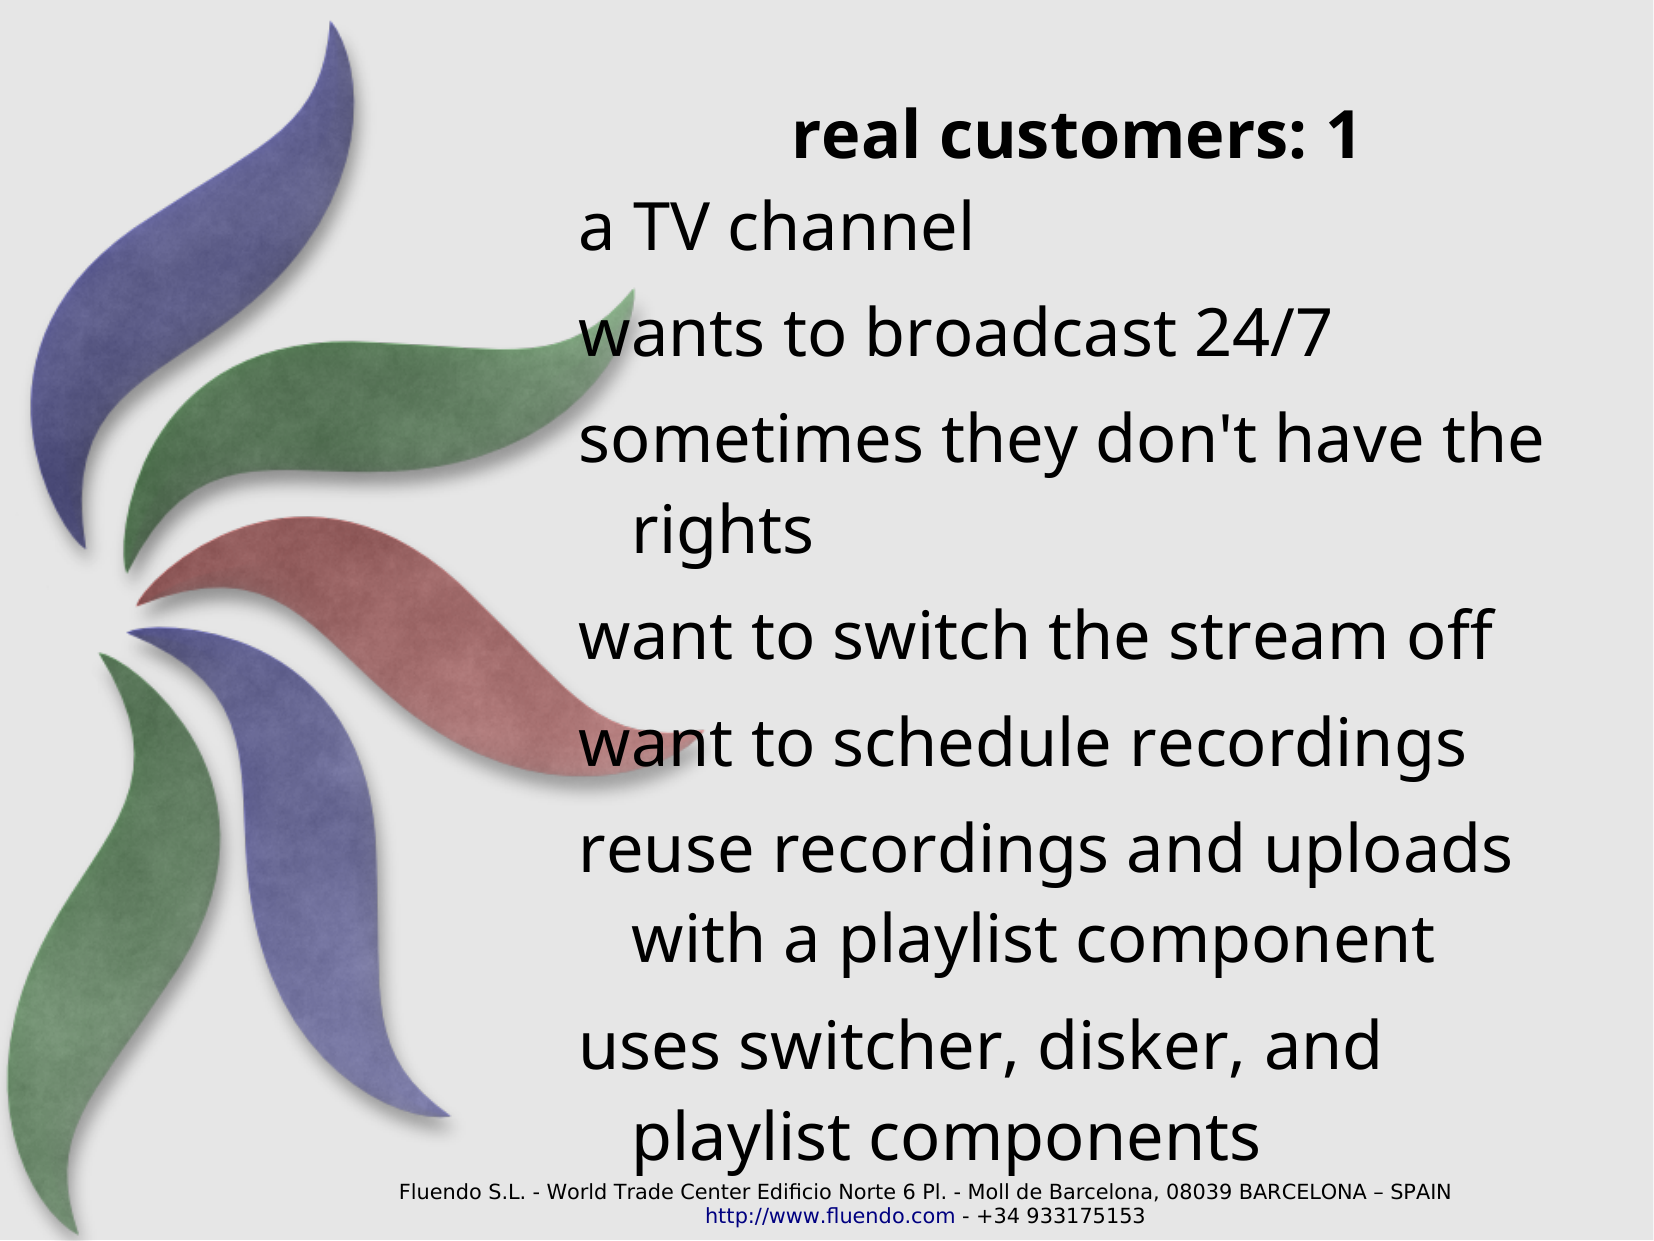

# real customers: 1
a TV channel
wants to broadcast 24/7
sometimes they don't have the rights
want to switch the stream off
want to schedule recordings
reuse recordings and uploads with a playlist component
uses switcher, disker, and playlist components